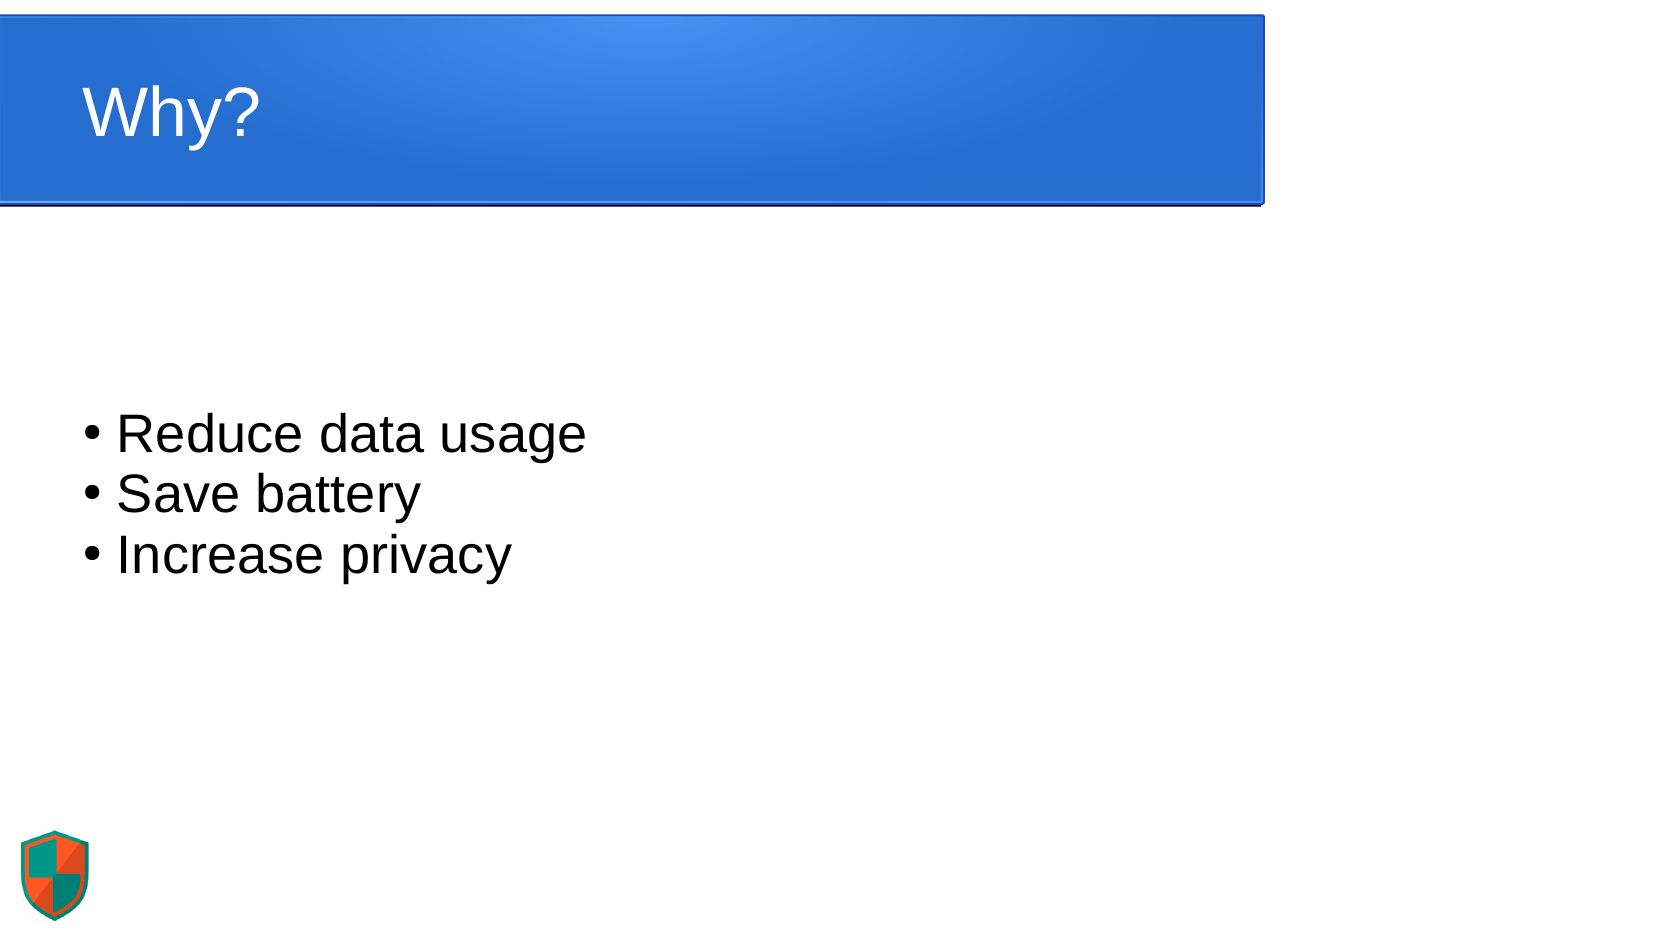

# Why?
 Reduce data usage
 Save battery
 Increase privacy